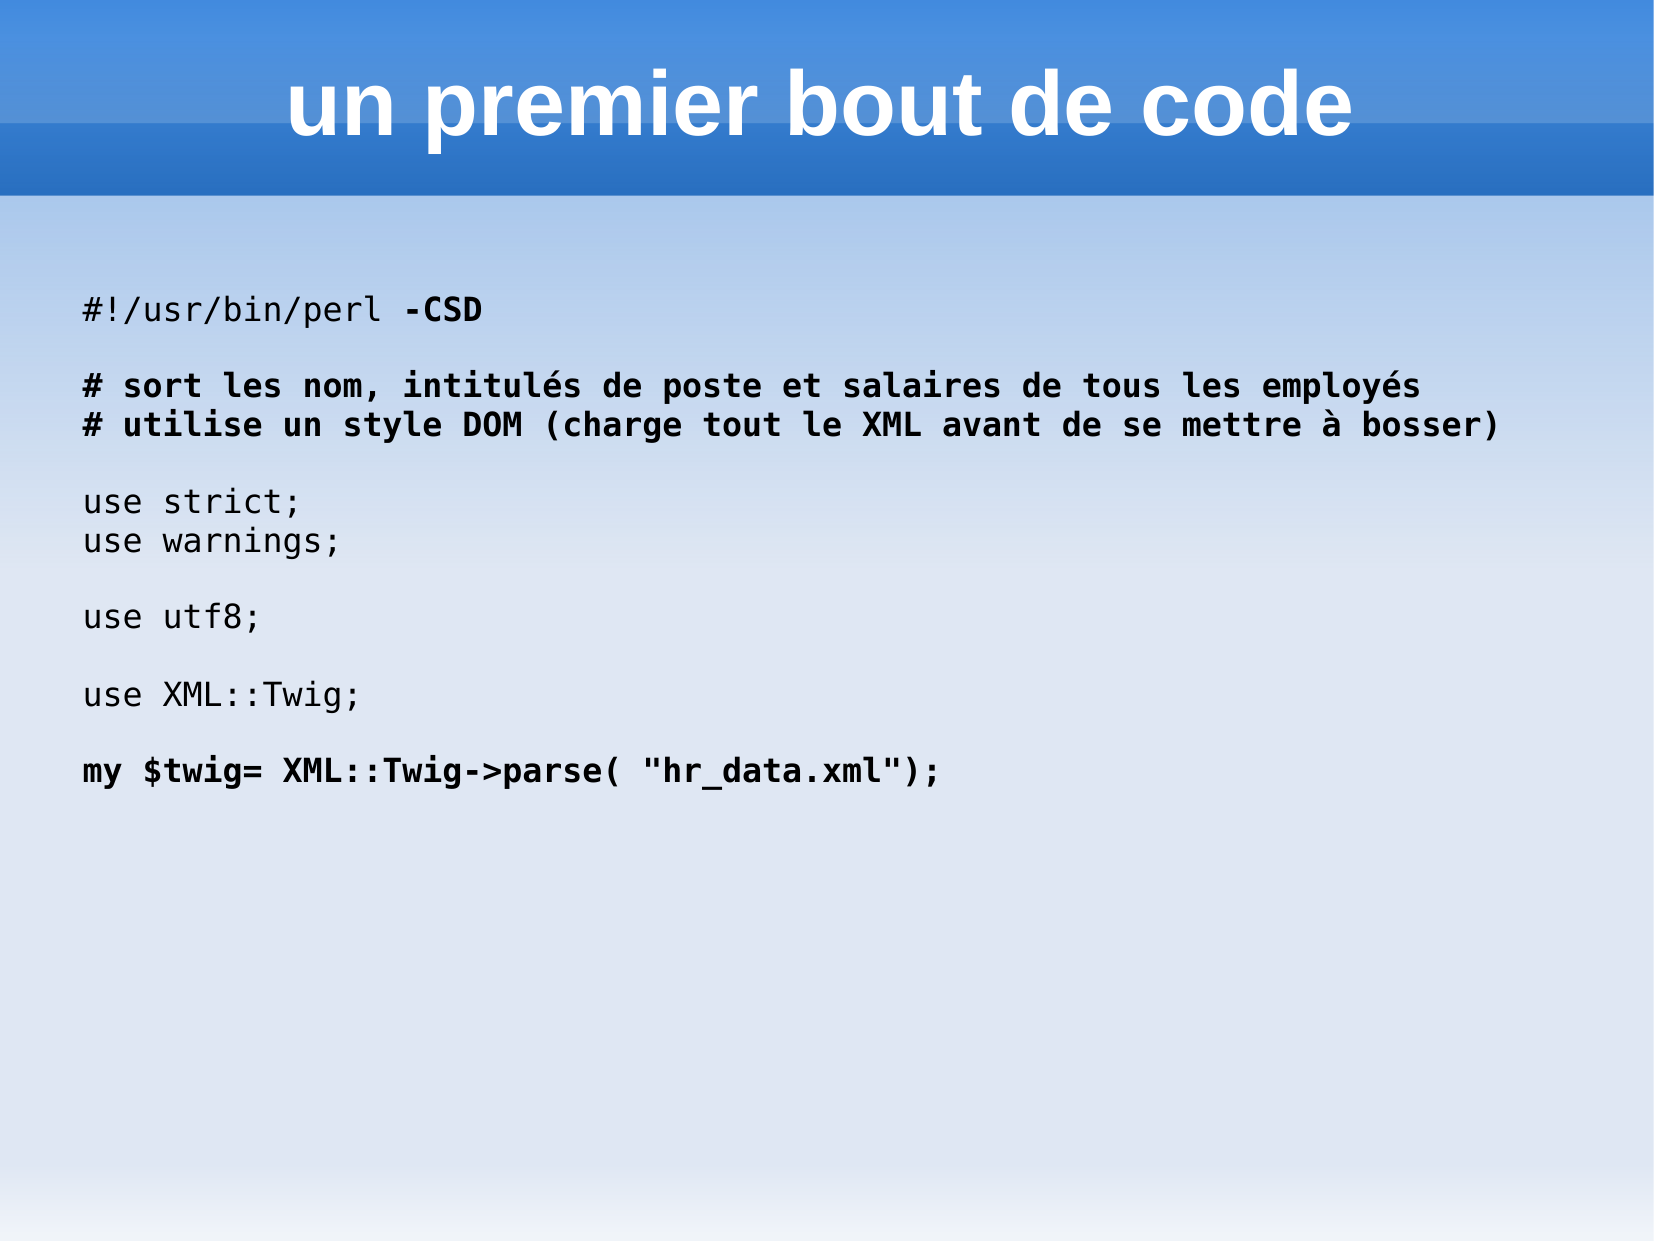

# un premier bout de code
#!/usr/bin/perl -CSD
# sort les nom, intitulés de poste et salaires de tous les employés
# utilise un style DOM (charge tout le XML avant de se mettre à bosser)
use strict;
use warnings;
use utf8;
use XML::Twig;
my $twig= XML::Twig->parse( "hr_data.xml");